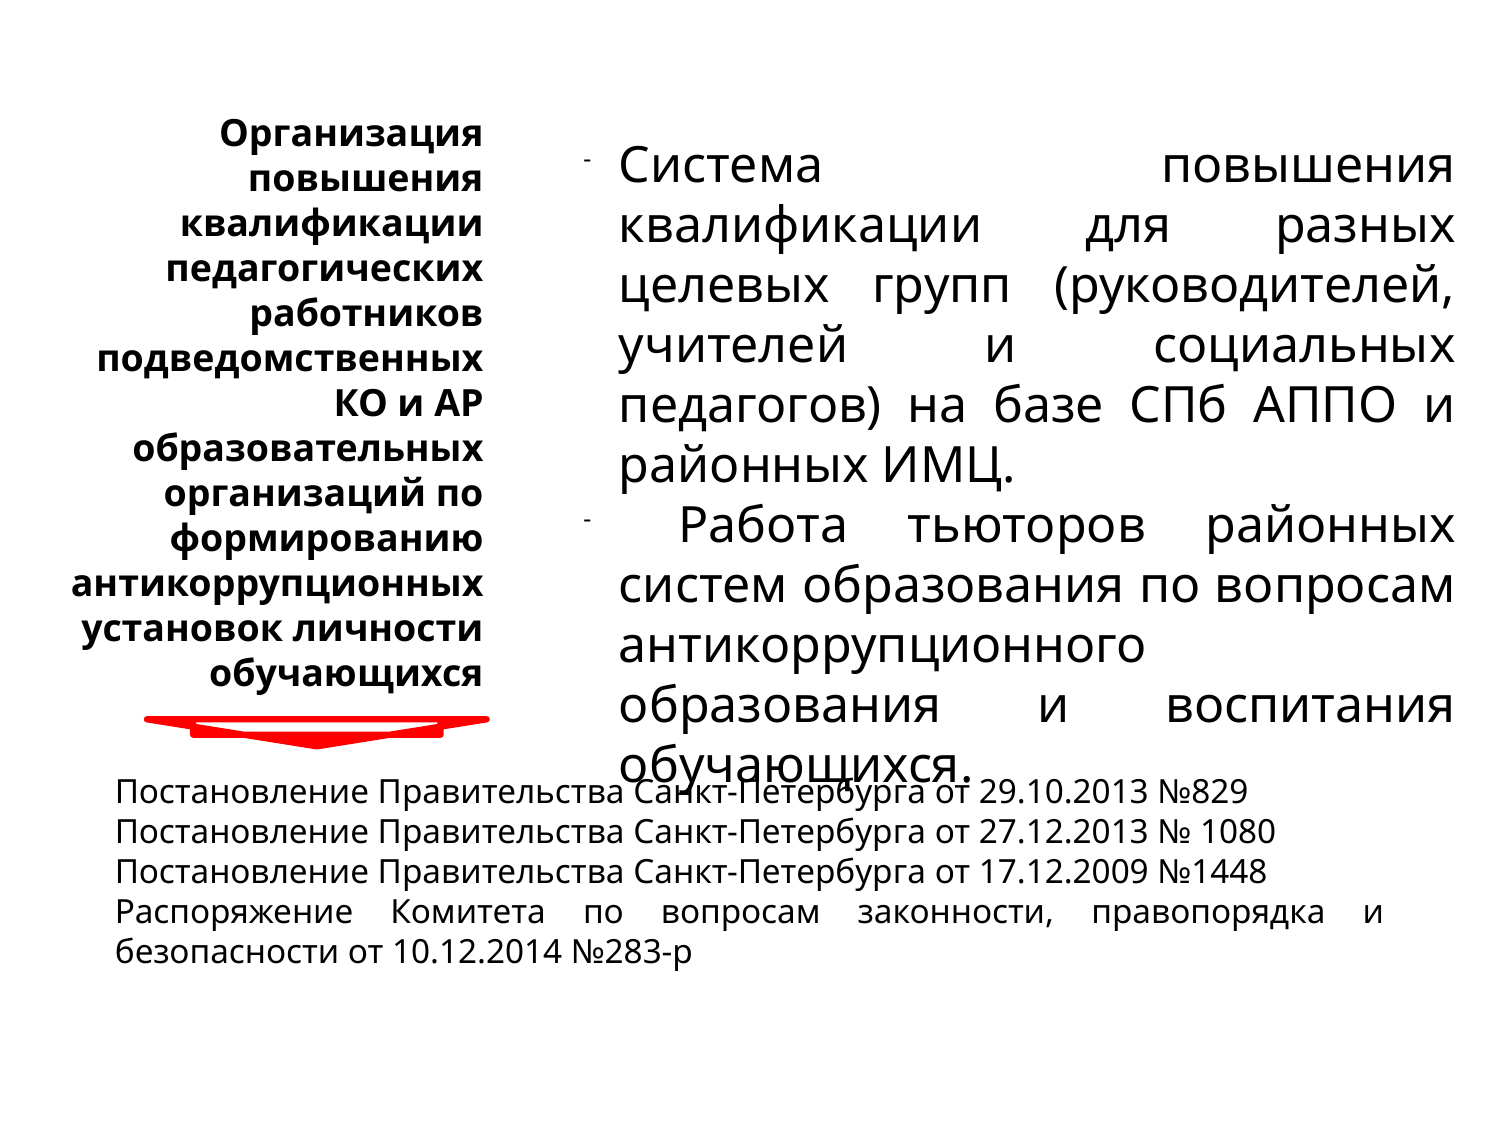

Организация повышения квалификации педагогических работников подведомственных КО и АР образовательных организаций по формированию антикоррупционных установок личности обучающихся
Система повышения квалификации для разных целевых групп (руководителей, учителей и социальных педагогов) на базе СПб АППО и районных ИМЦ.
 Работа тьюторов районных систем образования по вопросам антикоррупционного образования и воспитания обучающихся.
Постановление Правительства Санкт-Петербурга от 29.10.2013 №829
Постановление Правительства Санкт-Петербурга от 27.12.2013 № 1080
Постановление Правительства Санкт-Петербурга от 17.12.2009 №1448
Распоряжение Комитета по вопросам законности, правопорядка и безопасности от 10.12.2014 №283-р